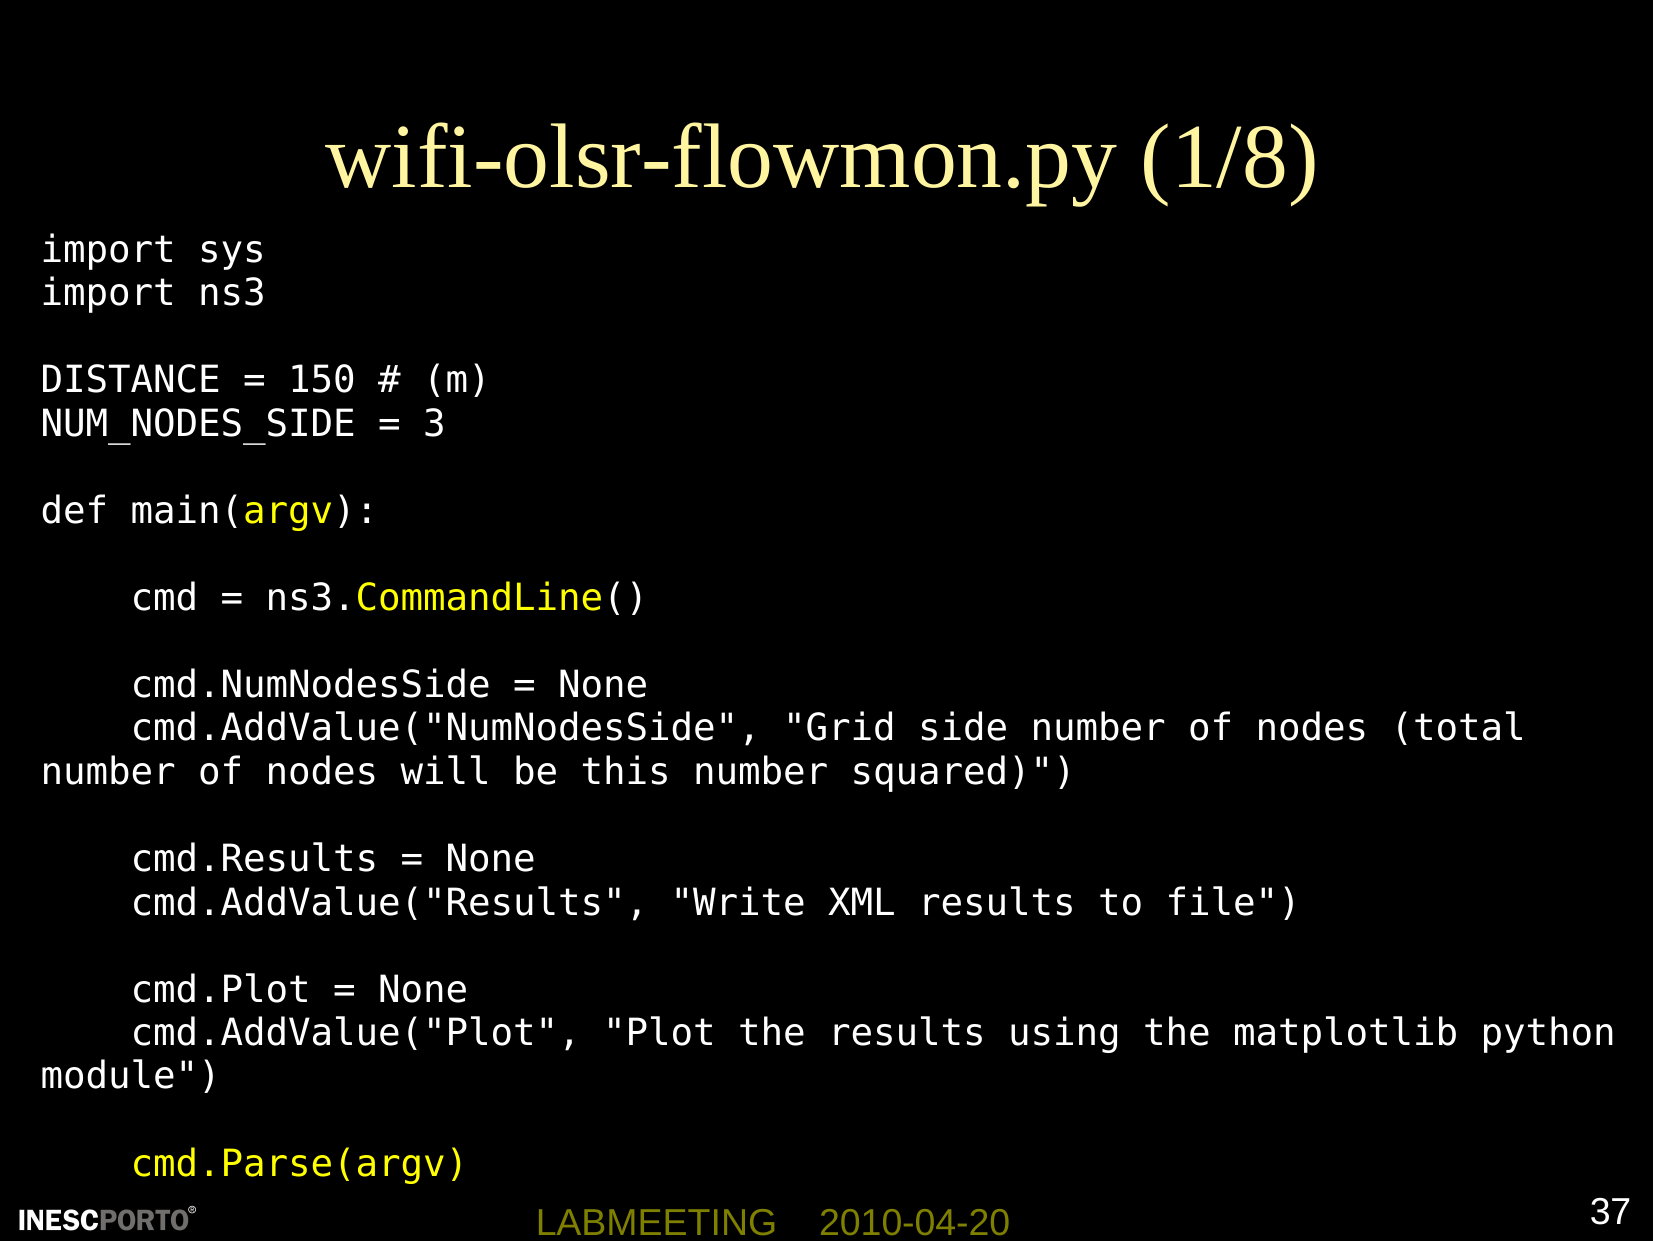

# wifi-olsr-flowmon.py (1/8)
import sys
import ns3
DISTANCE = 150 # (m)
NUM_NODES_SIDE = 3
def main(argv):
 cmd = ns3.CommandLine()
 cmd.NumNodesSide = None
 cmd.AddValue("NumNodesSide", "Grid side number of nodes (total number of nodes will be this number squared)")
 cmd.Results = None
 cmd.AddValue("Results", "Write XML results to file")
 cmd.Plot = None
 cmd.AddValue("Plot", "Plot the results using the matplotlib python module")
 cmd.Parse(argv)